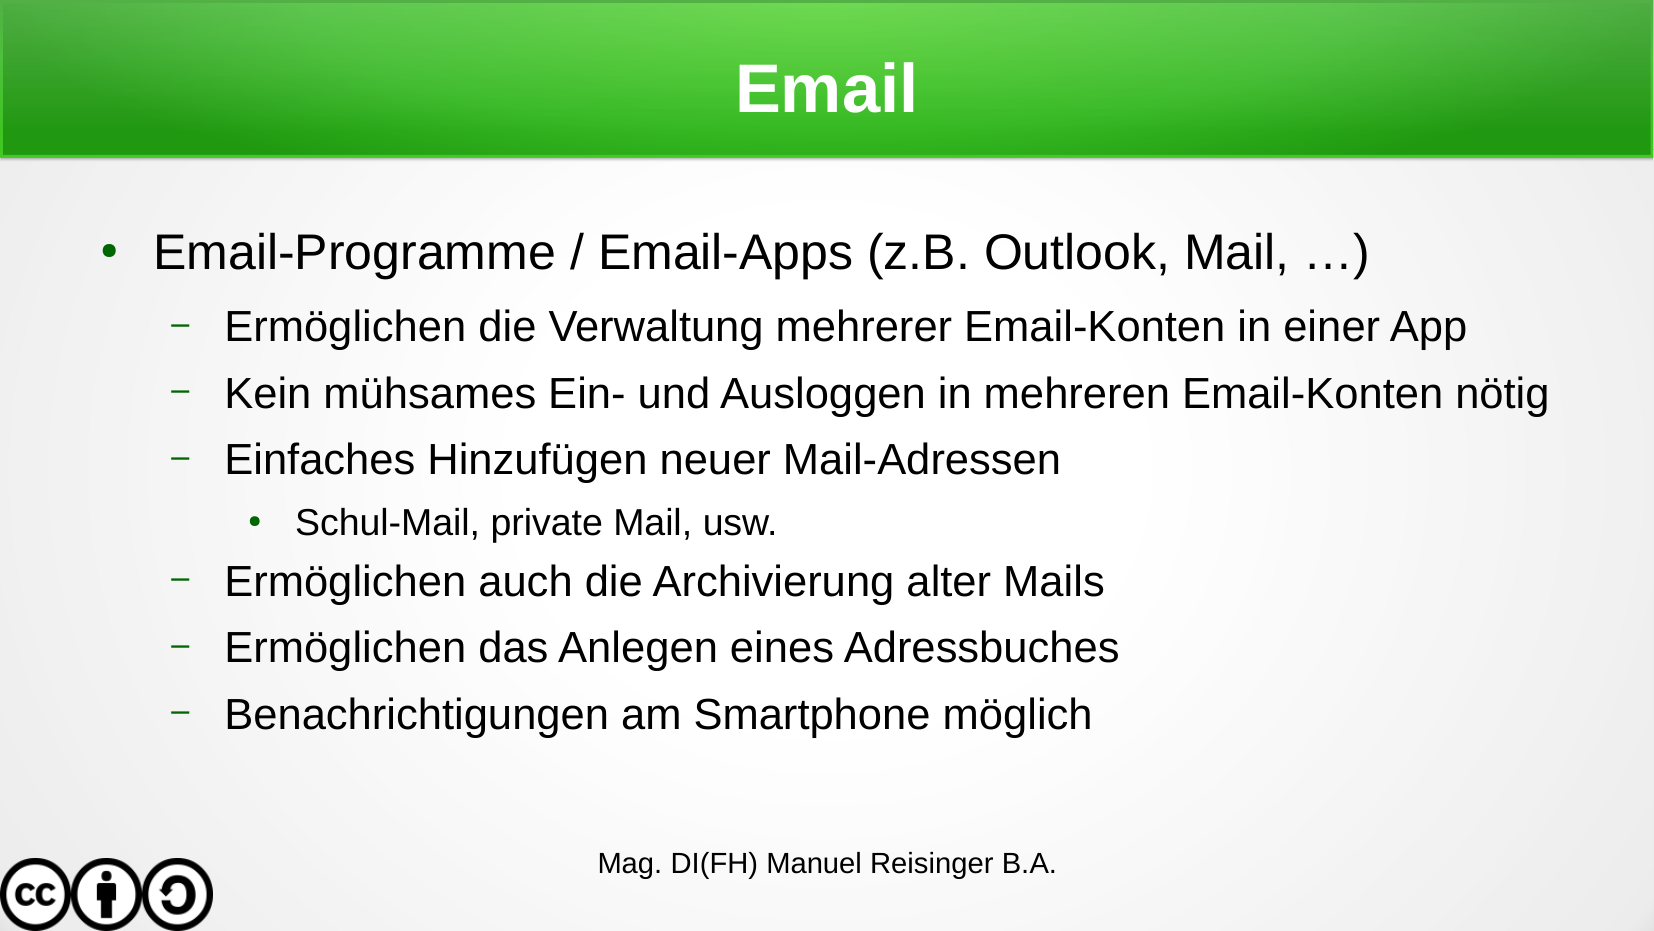

# Email
Email-Programme / Email-Apps (z.B. Outlook, Mail, …)
Ermöglichen die Verwaltung mehrerer Email-Konten in einer App
Kein mühsames Ein- und Ausloggen in mehreren Email-Konten nötig
Einfaches Hinzufügen neuer Mail-Adressen
Schul-Mail, private Mail, usw.
Ermöglichen auch die Archivierung alter Mails
Ermöglichen das Anlegen eines Adressbuches
Benachrichtigungen am Smartphone möglich